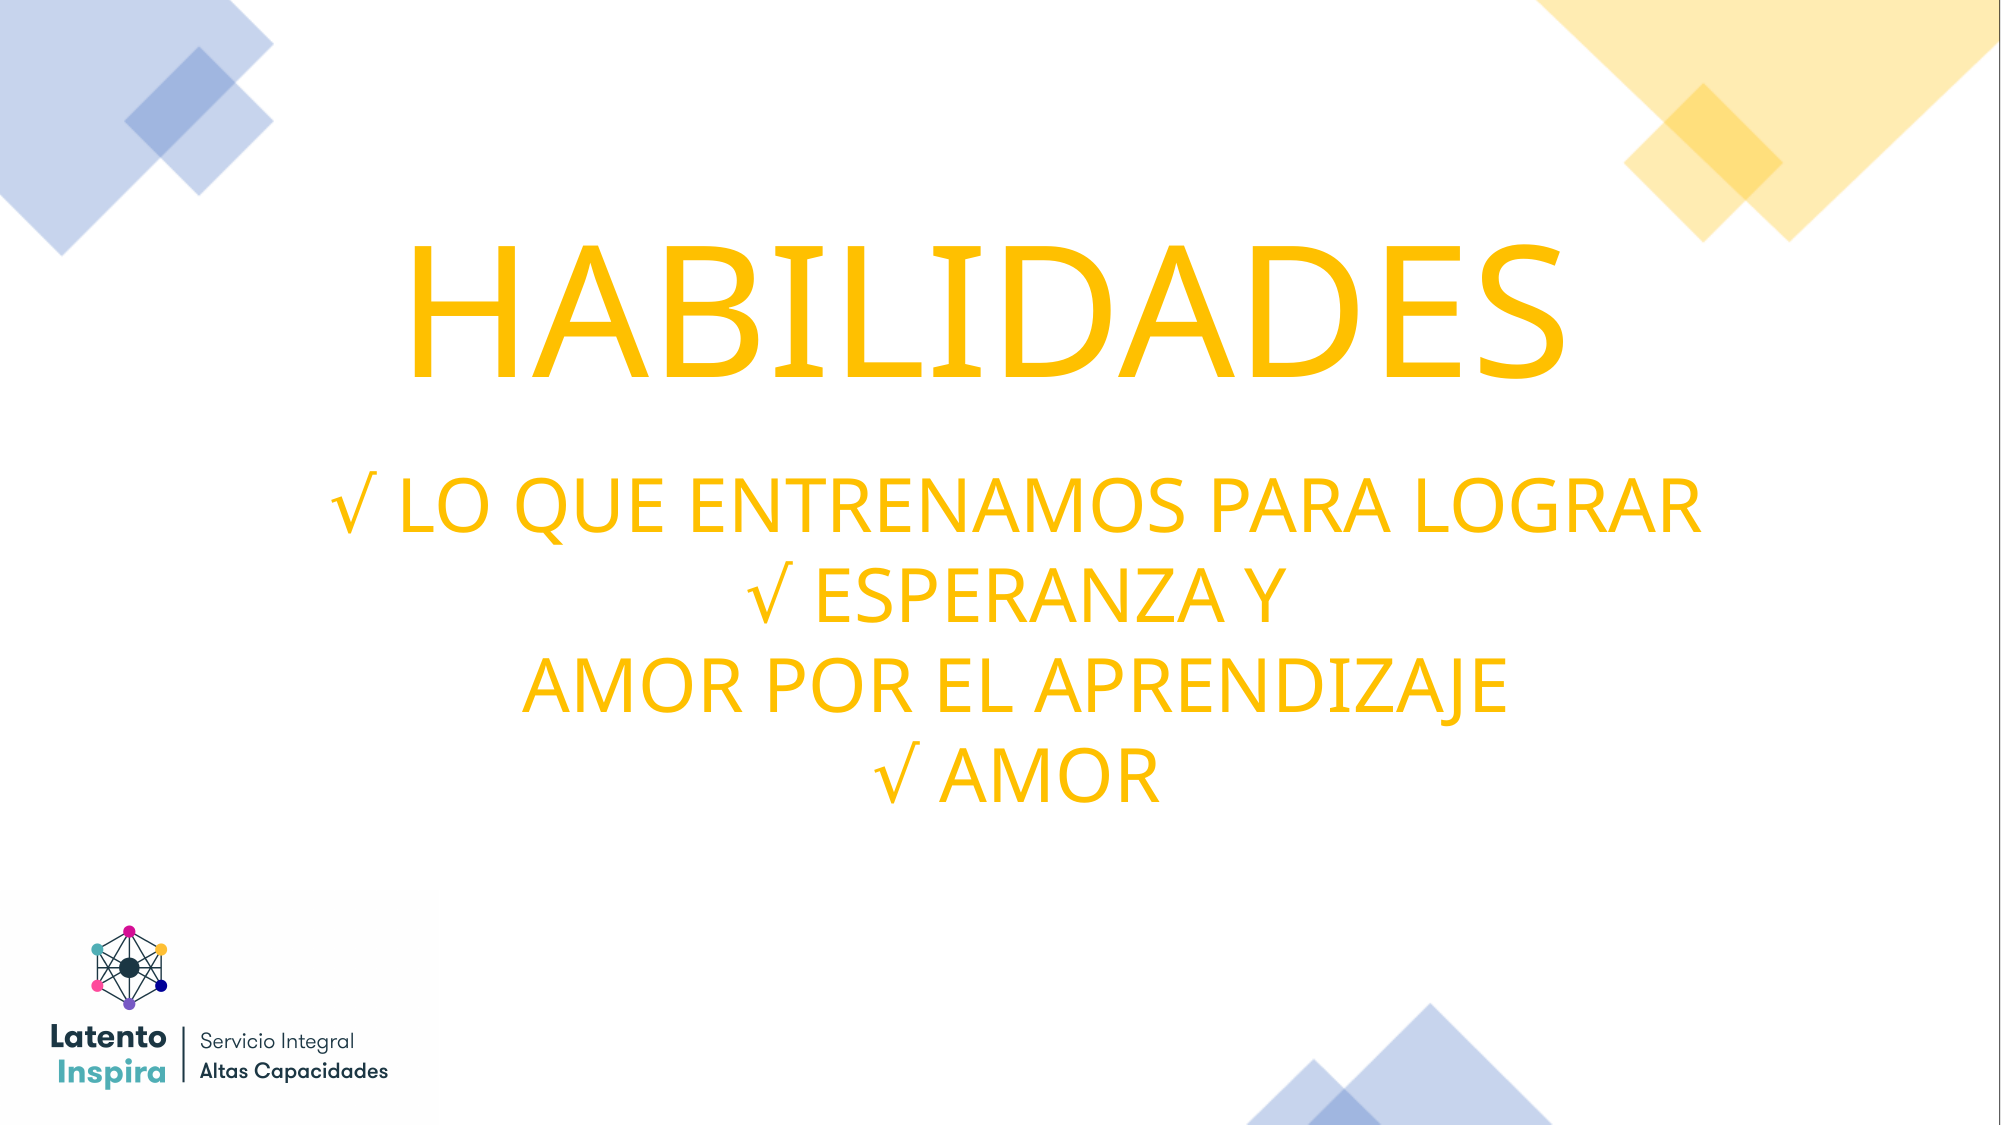

HABILIDADES
√ LO QUE ENTRENAMOS PARA LOGRAR
√ ESPERANZA Y
AMOR POR EL APRENDIZAJE
√ AMOR